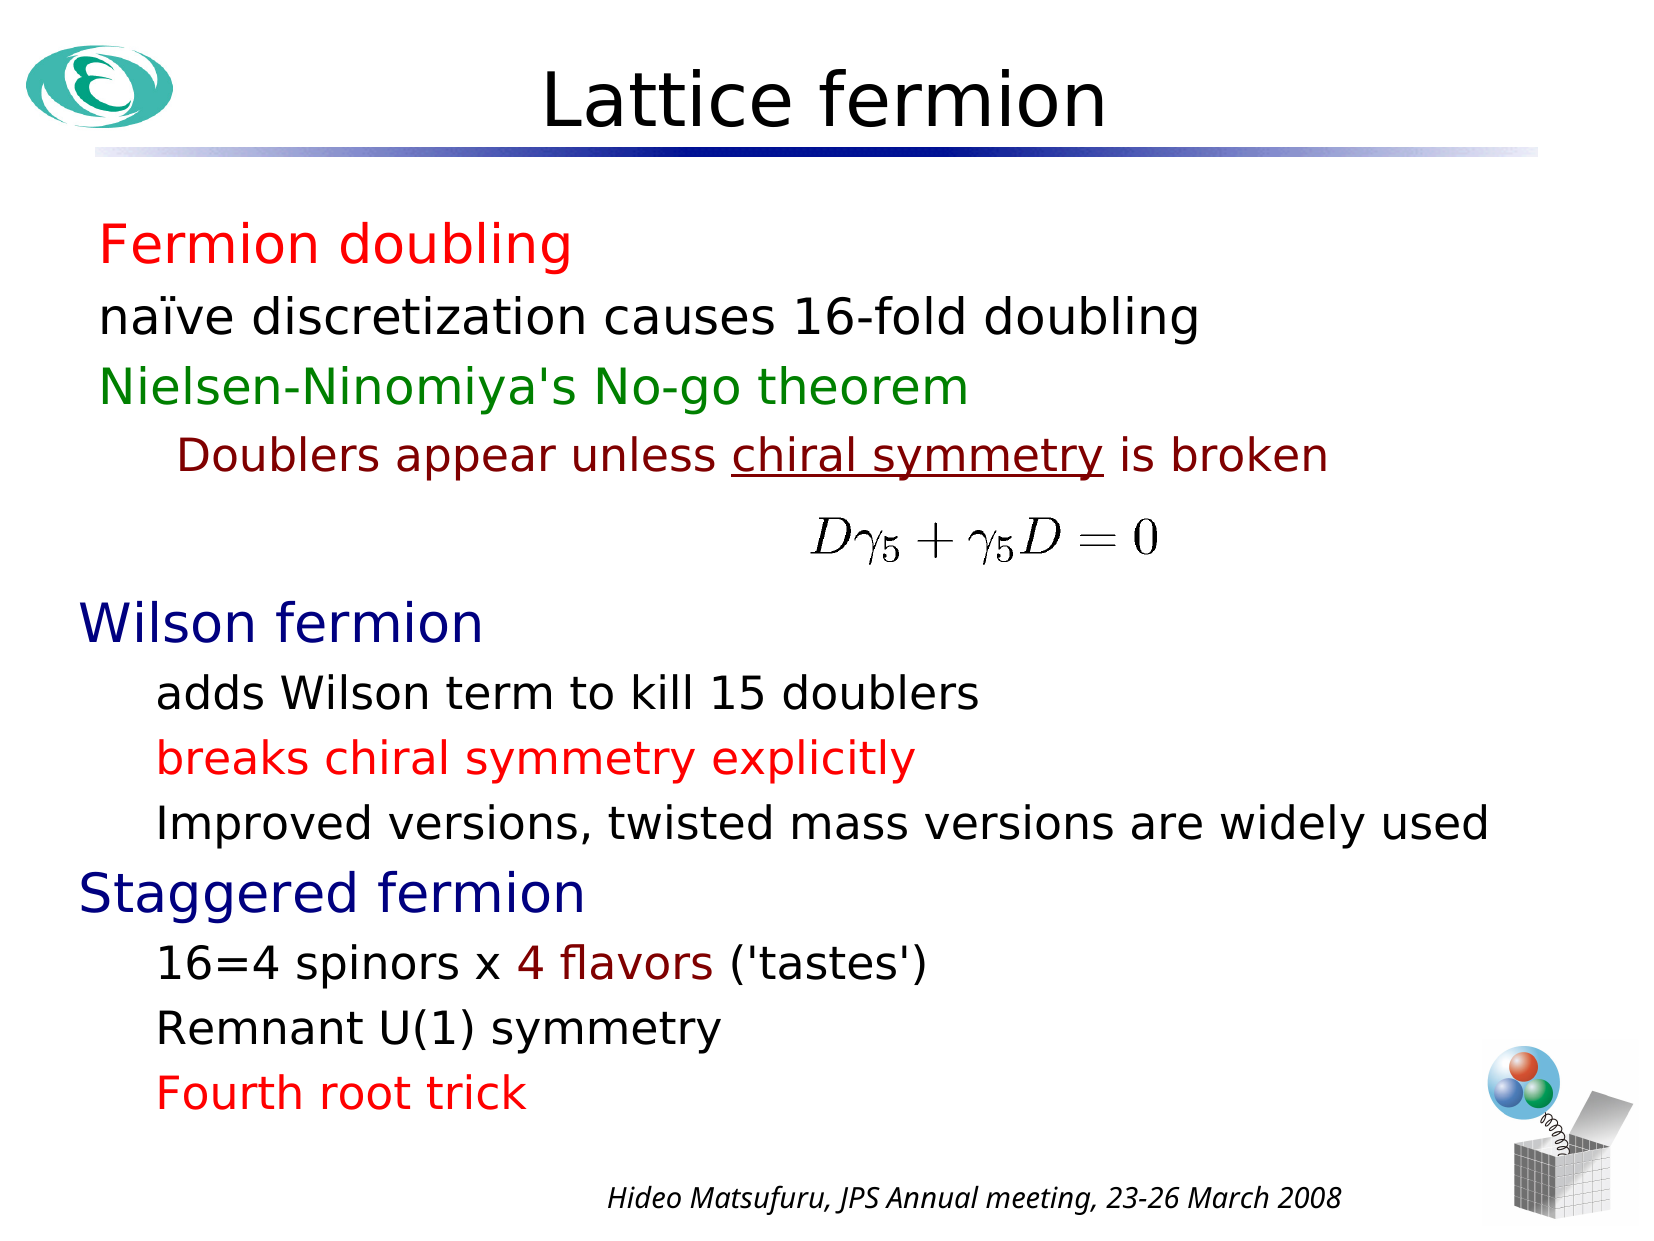

# Lattice fermion
Fermion doubling
naïve discretization causes 16-fold doubling
Nielsen-Ninomiya's No-go theorem
Doublers appear unless chiral symmetry is broken
Wilson fermion
adds Wilson term to kill 15 doublers
breaks chiral symmetry explicitly
Improved versions, twisted mass versions are widely used
Staggered fermion
16=4 spinors x 4 flavors ('tastes')
Remnant U(1) symmetry
Fourth root trick